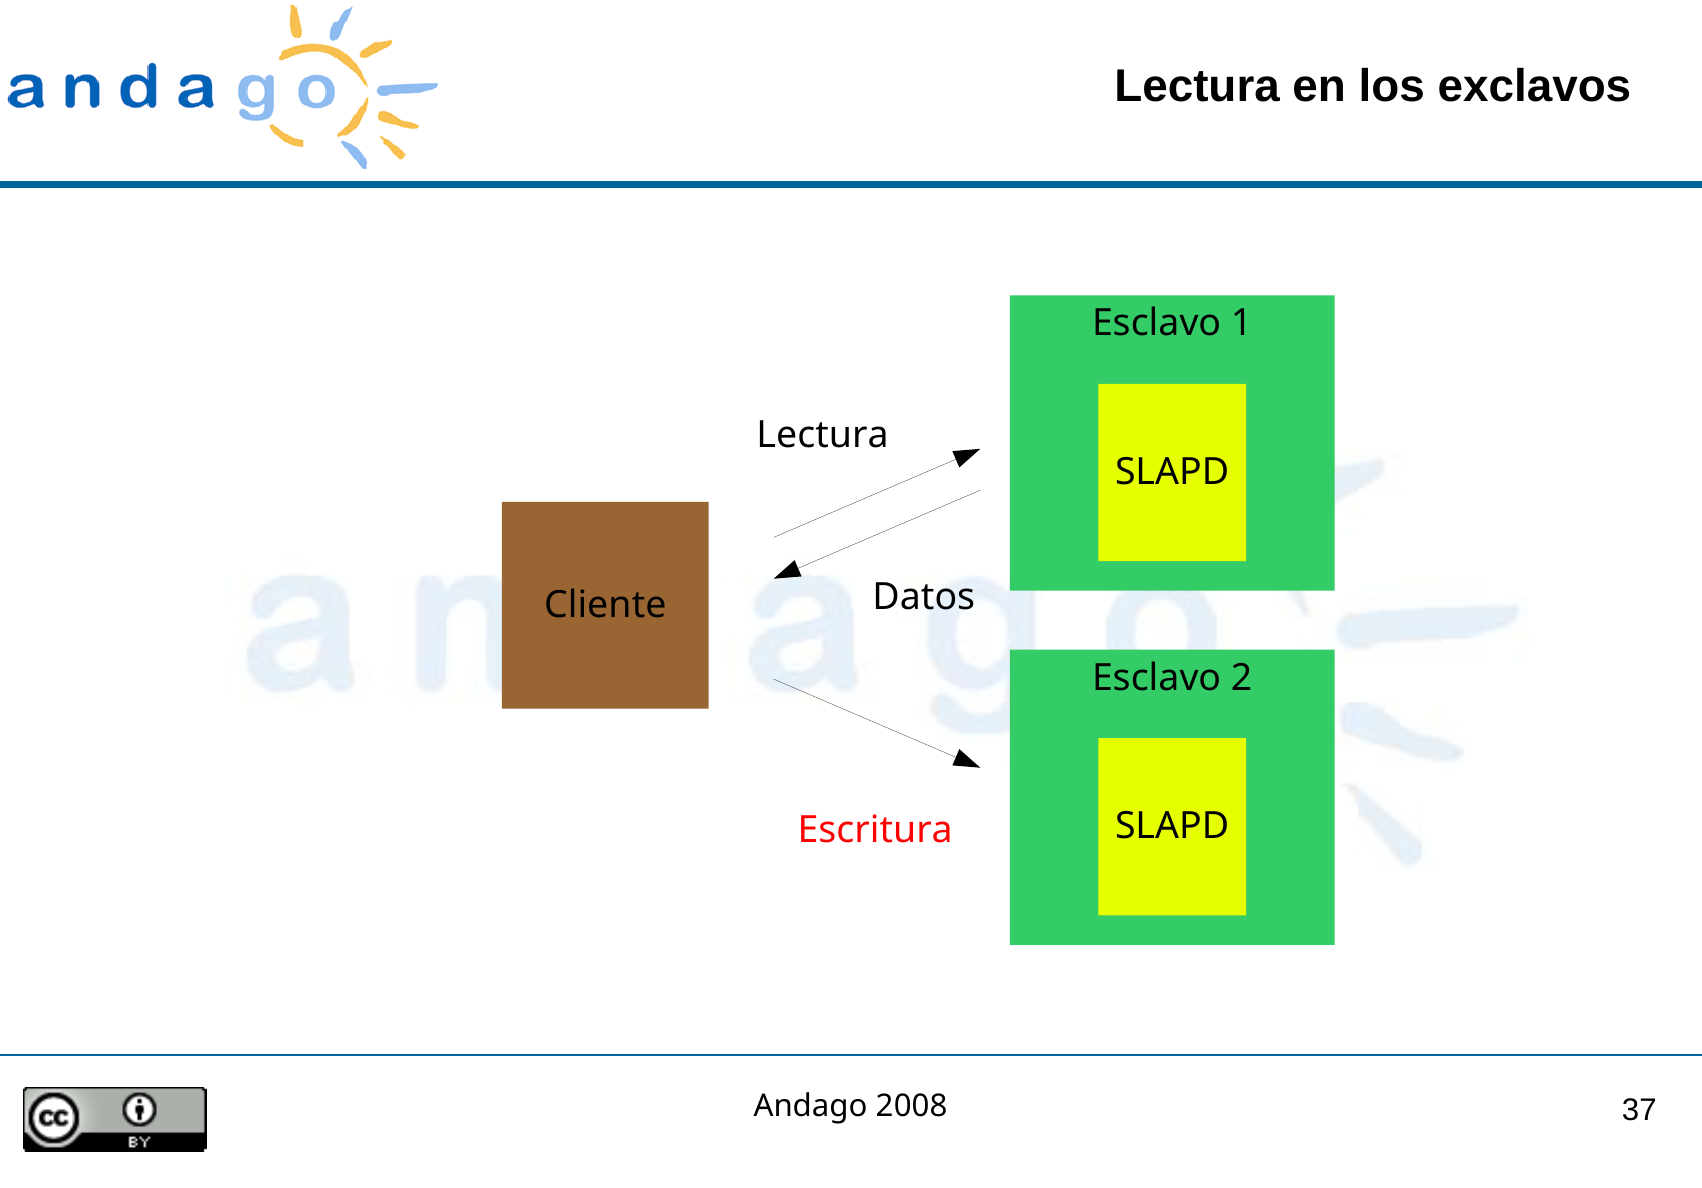

# Lectura en los exclavos
Esclavo 1
SLAPD
Lectura
Cliente
Datos
Esclavo 2
SLAPD
Escritura